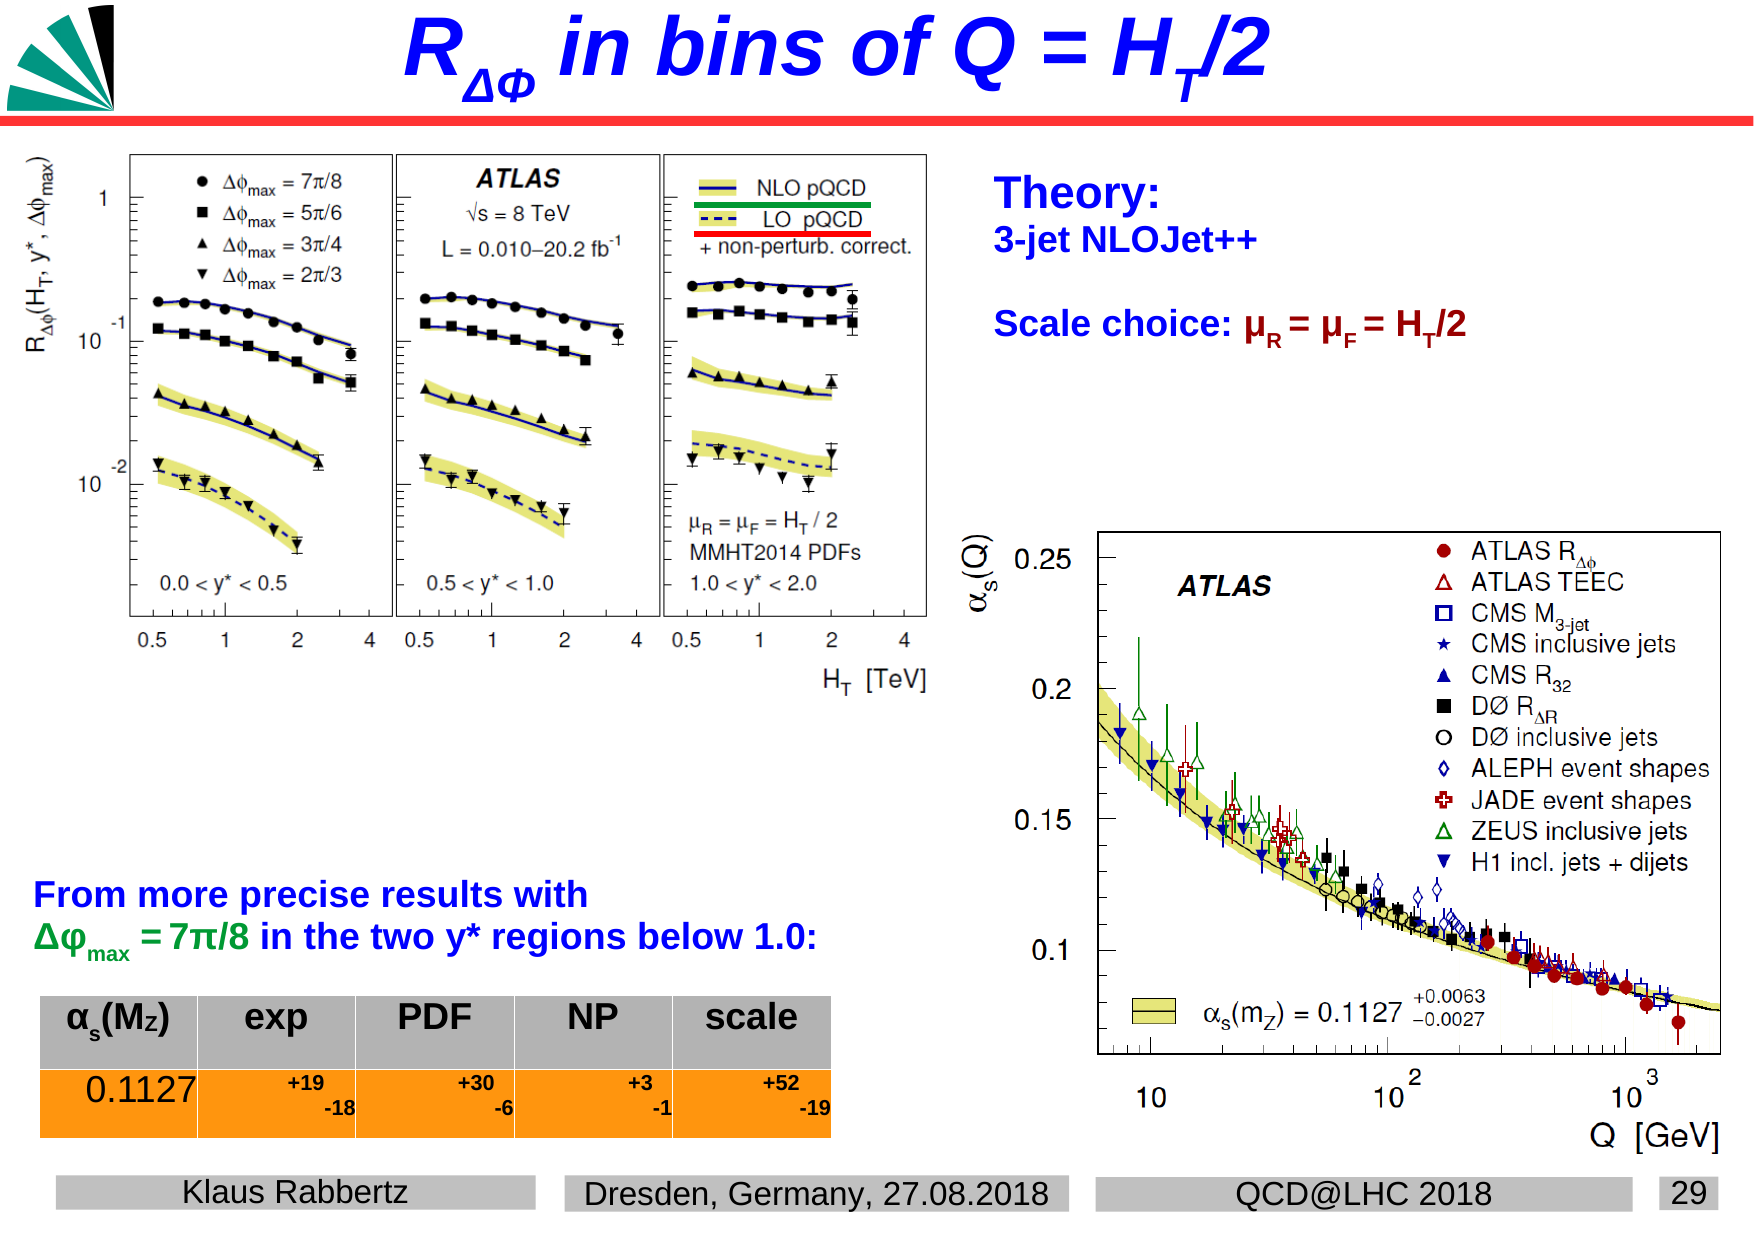

# RΔΦ in bins of Q = HT/2
Theory:
3-jet NLOJet++
Scale choice: μR = μF = HT/2
From more precise results with
Δφmax = 7π/8 in the two y* regions below 1.0:
| αs(MZ) | exp | PDF | NP | scale |
| --- | --- | --- | --- | --- |
| 0.1127 | +19-18 | +30-6 | +3-1 | +52-19 |